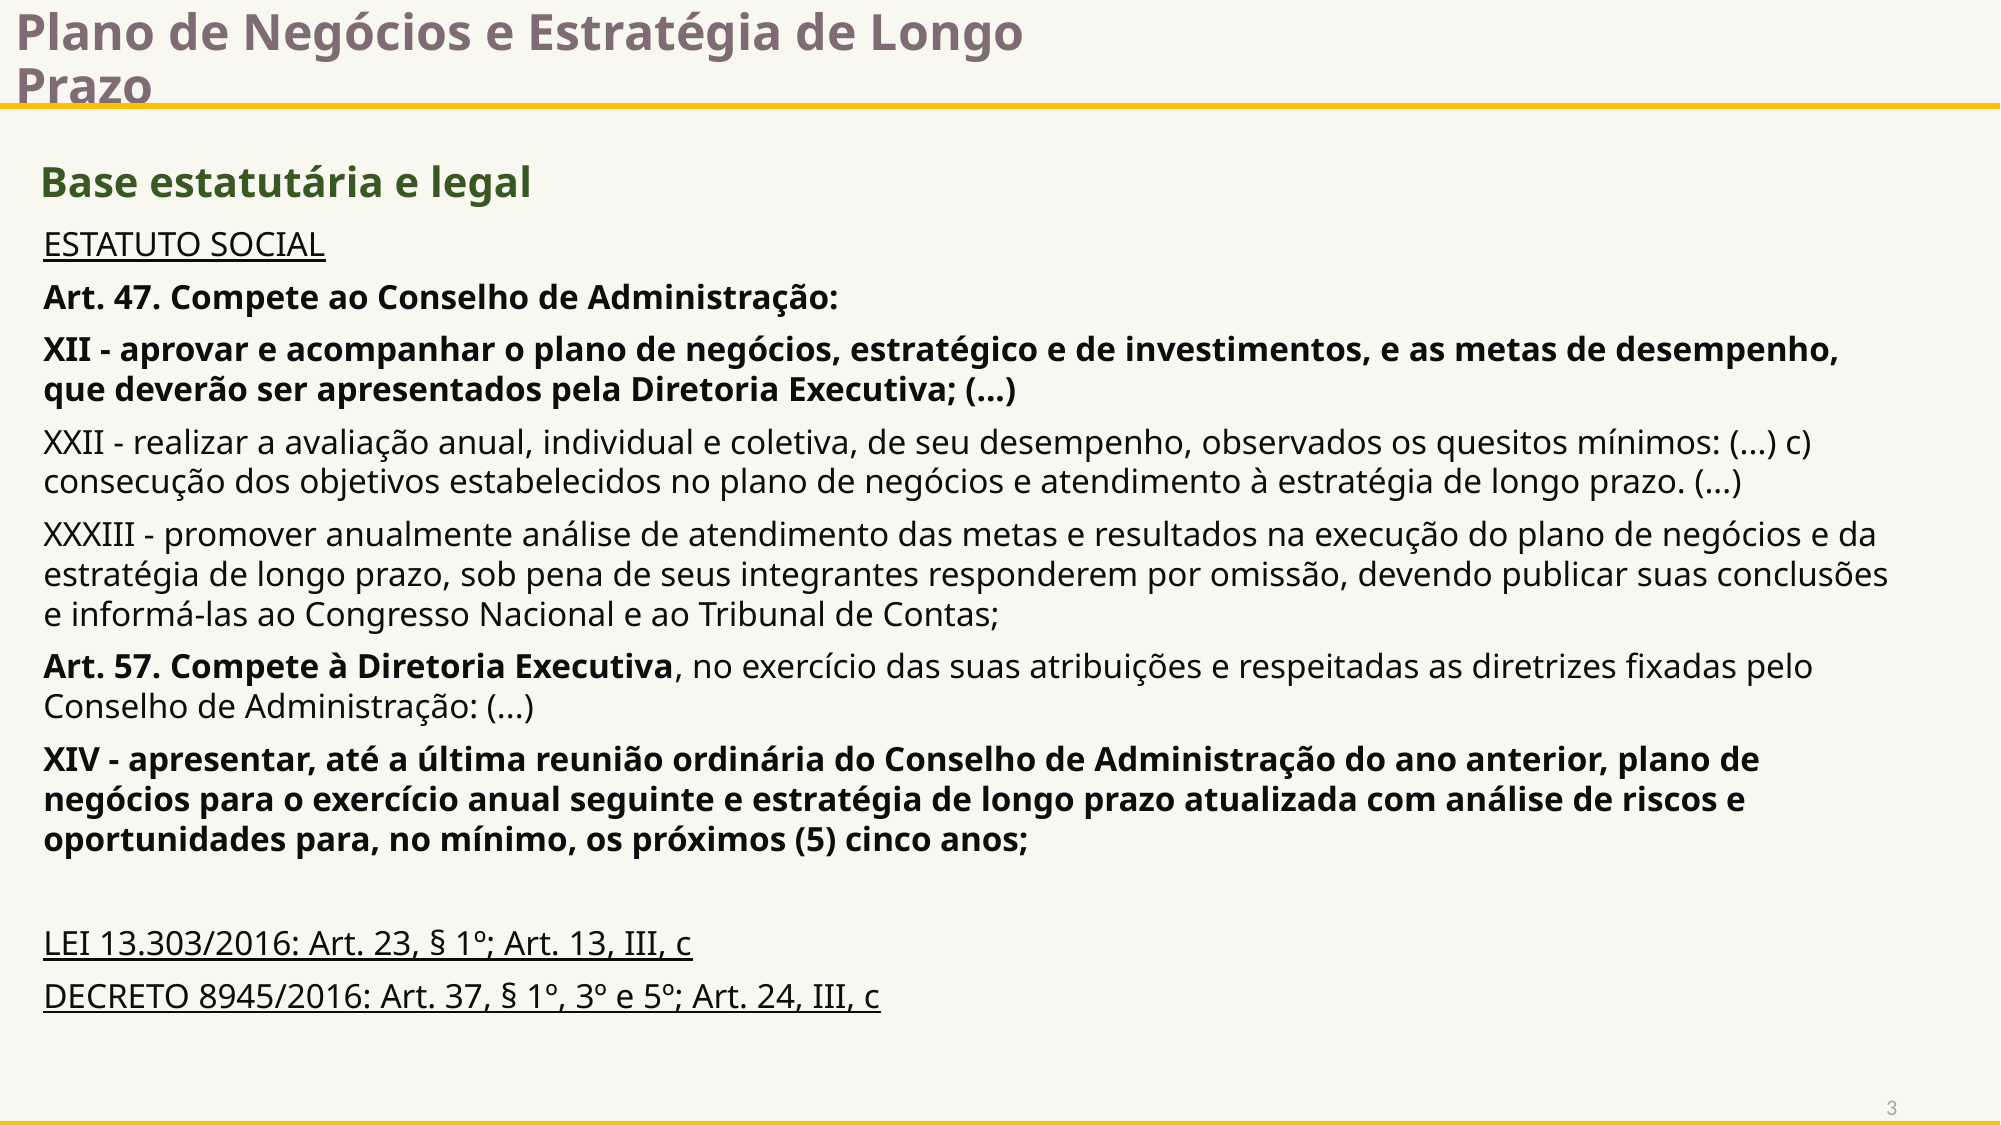

Plano de Negócios e Estratégia de Longo Prazo
Base estatutária e legal
ESTATUTO SOCIAL
Art. 47. Compete ao Conselho de Administração:
XII - aprovar e acompanhar o plano de negócios, estratégico e de investimentos, e as metas de desempenho, que deverão ser apresentados pela Diretoria Executiva; (...)
XXII - realizar a avaliação anual, individual e coletiva, de seu desempenho, observados os quesitos mínimos: (...) c) consecução dos objetivos estabelecidos no plano de negócios e atendimento à estratégia de longo prazo. (...)
XXXIII - promover anualmente análise de atendimento das metas e resultados na execução do plano de negócios e da estratégia de longo prazo, sob pena de seus integrantes responderem por omissão, devendo publicar suas conclusões e informá-las ao Congresso Nacional e ao Tribunal de Contas;
Art. 57. Compete à Diretoria Executiva, no exercício das suas atribuições e respeitadas as diretrizes fixadas pelo Conselho de Administração: (...)
XIV - apresentar, até a última reunião ordinária do Conselho de Administração do ano anterior, plano de negócios para o exercício anual seguinte e estratégia de longo prazo atualizada com análise de riscos e oportunidades para, no mínimo, os próximos (5) cinco anos;
LEI 13.303/2016: Art. 23, § 1º; Art. 13, III, c
DECRETO 8945/2016: Art. 37, § 1º, 3º e 5º; Art. 24, III, c